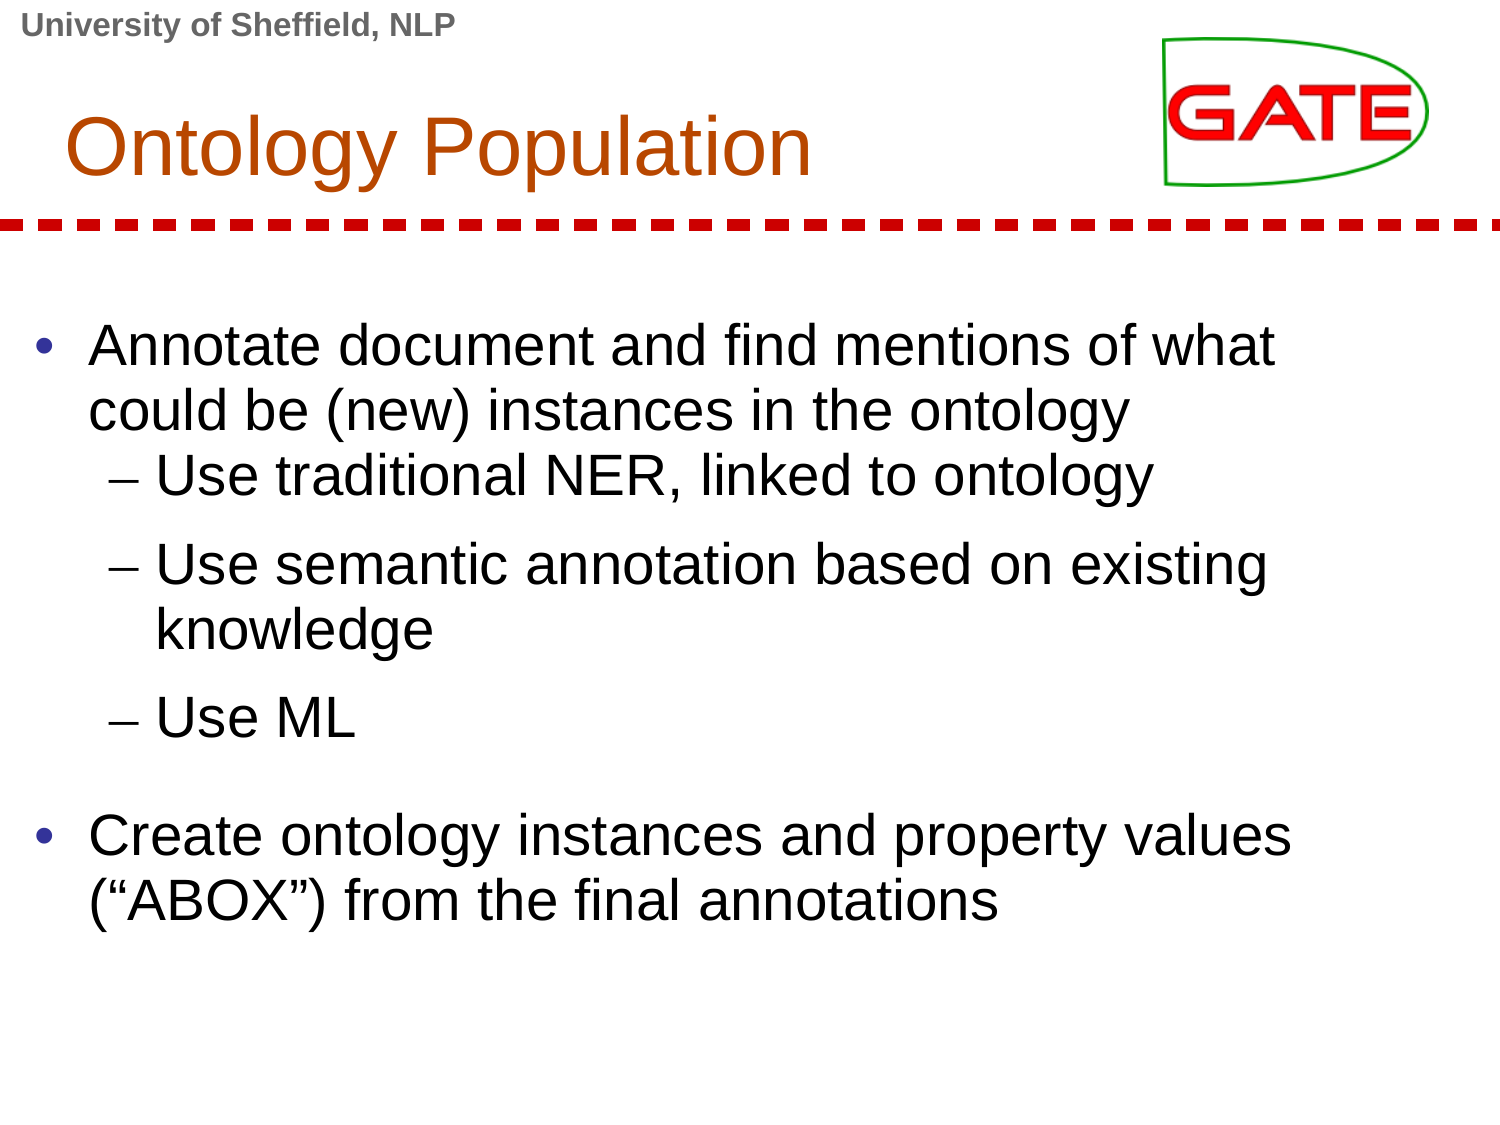

# Ontology Population
Annotate document and find mentions of what could be (new) instances in the ontology
Use traditional NER, linked to ontology
Use semantic annotation based on existing knowledge
Use ML
Create ontology instances and property values (“ABOX”) from the final annotations